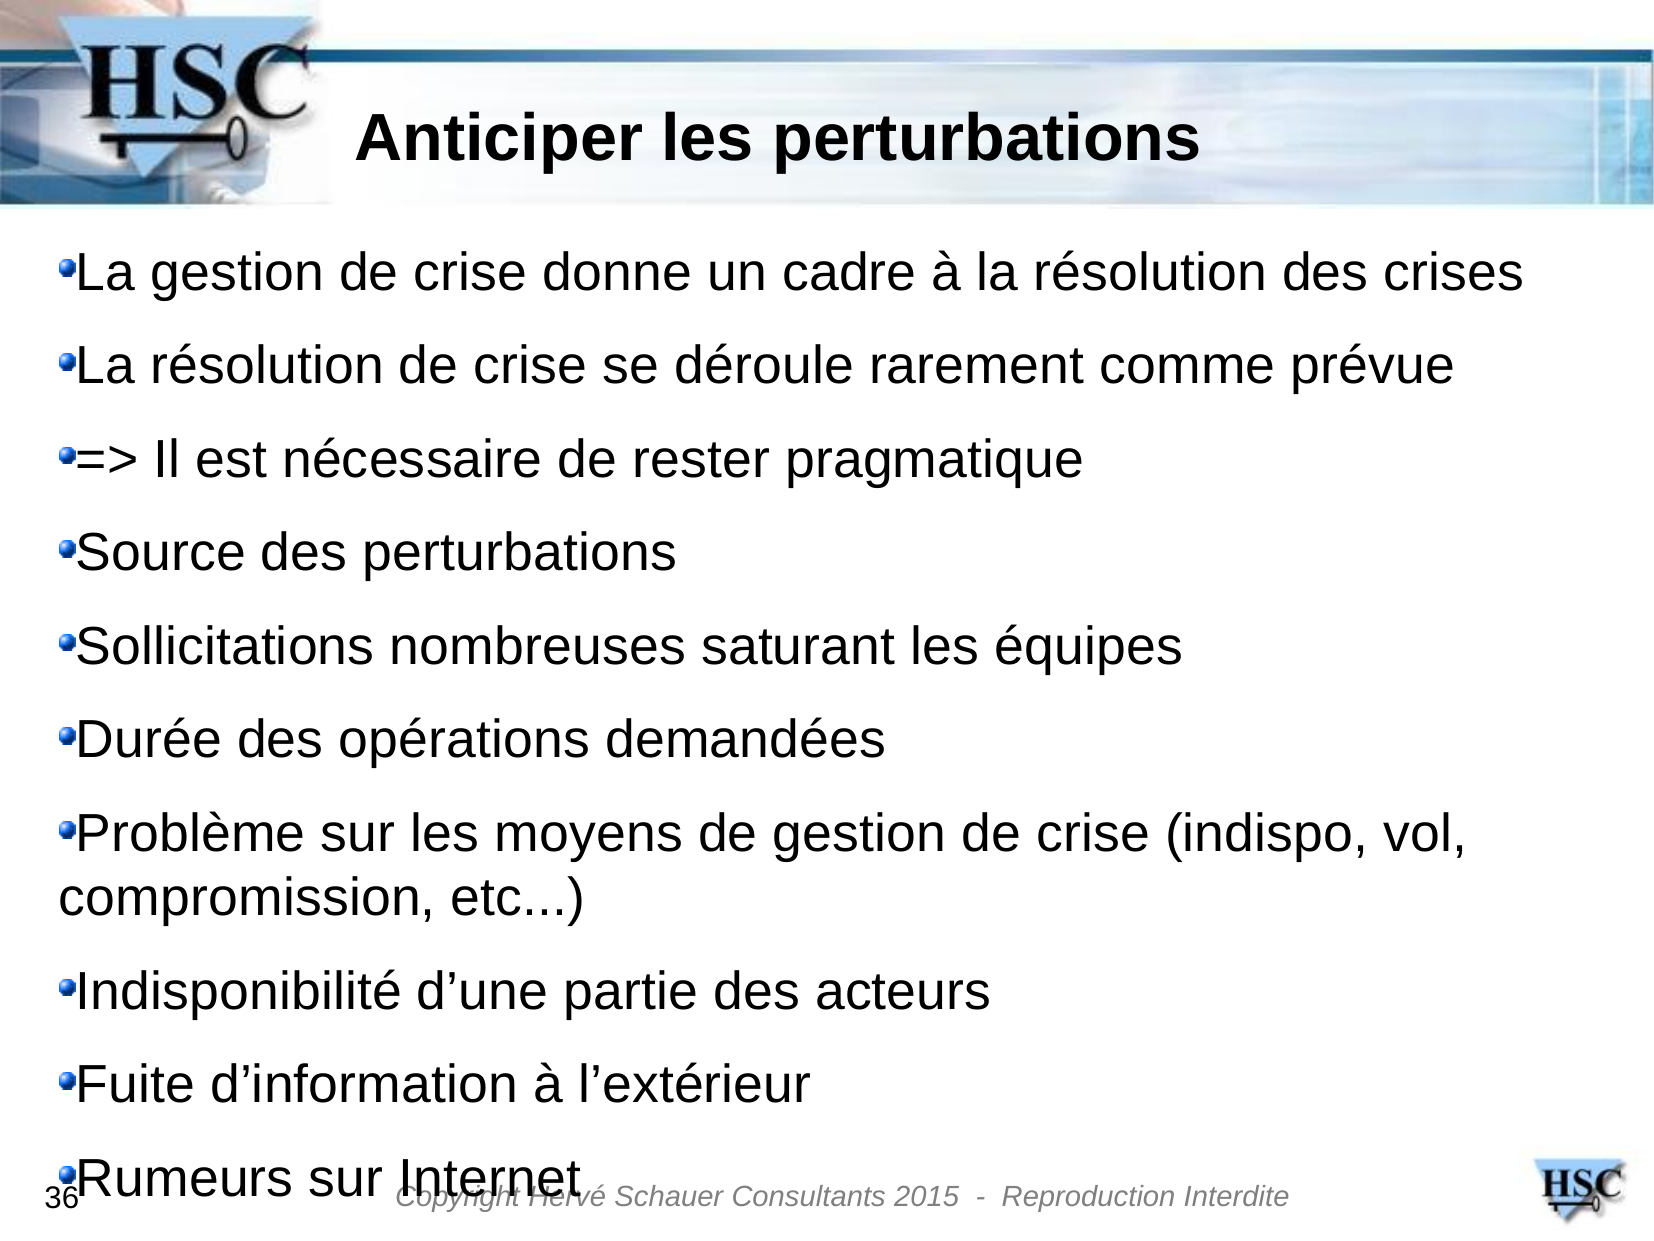

# Anticiper les perturbations
La gestion de crise donne un cadre à la résolution des crises
La résolution de crise se déroule rarement comme prévue
=> Il est nécessaire de rester pragmatique
Source des perturbations
Sollicitations nombreuses saturant les équipes
Durée des opérations demandées
Problème sur les moyens de gestion de crise (indispo, vol, compromission, etc...)
Indisponibilité d’une partie des acteurs
Fuite d’information à l’extérieur
Rumeurs sur Internet